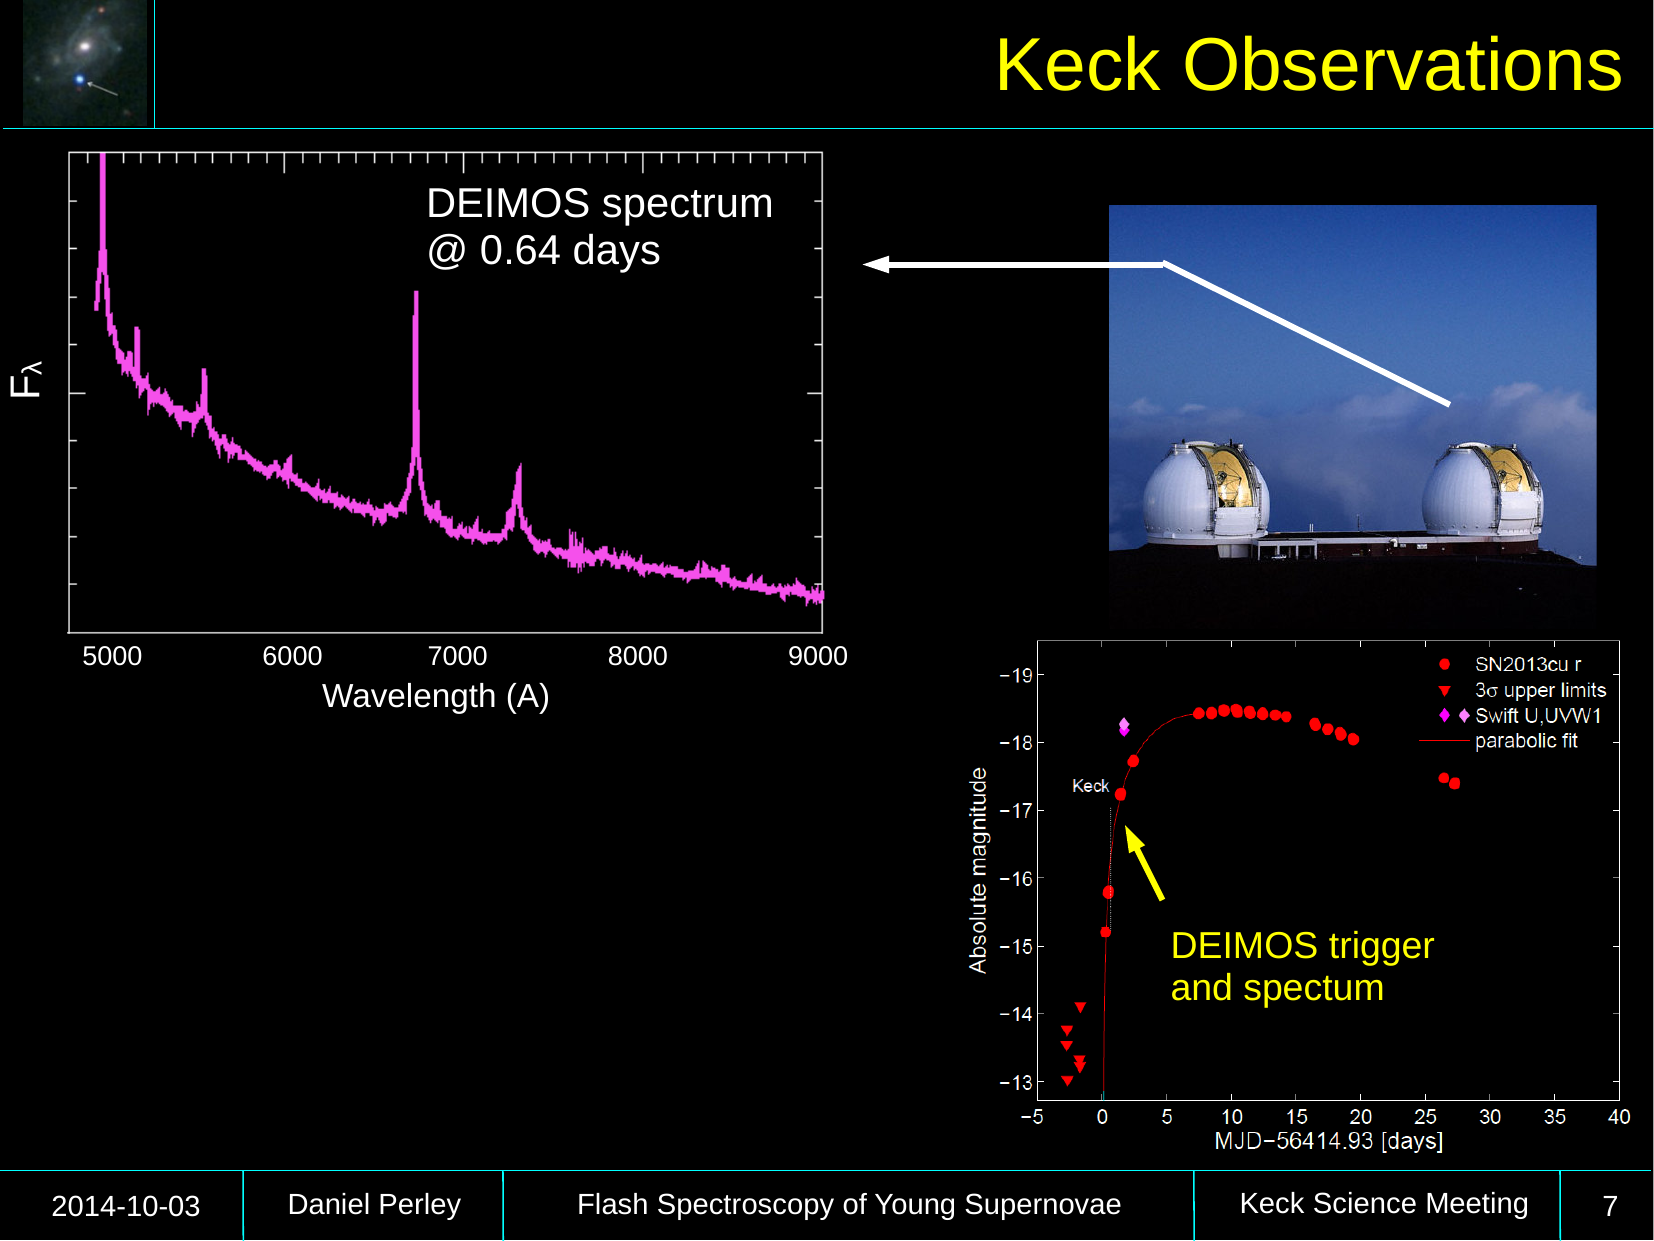

# Keck Observations
DEIMOS spectrum
@ 0.64 days
Fλ
 5000 6000 7000 8000 9000
LRIS spectrum
@ 6.45 days
Wavelength (A)
DEIMOS trigger
and spectum
2014-10-03
7